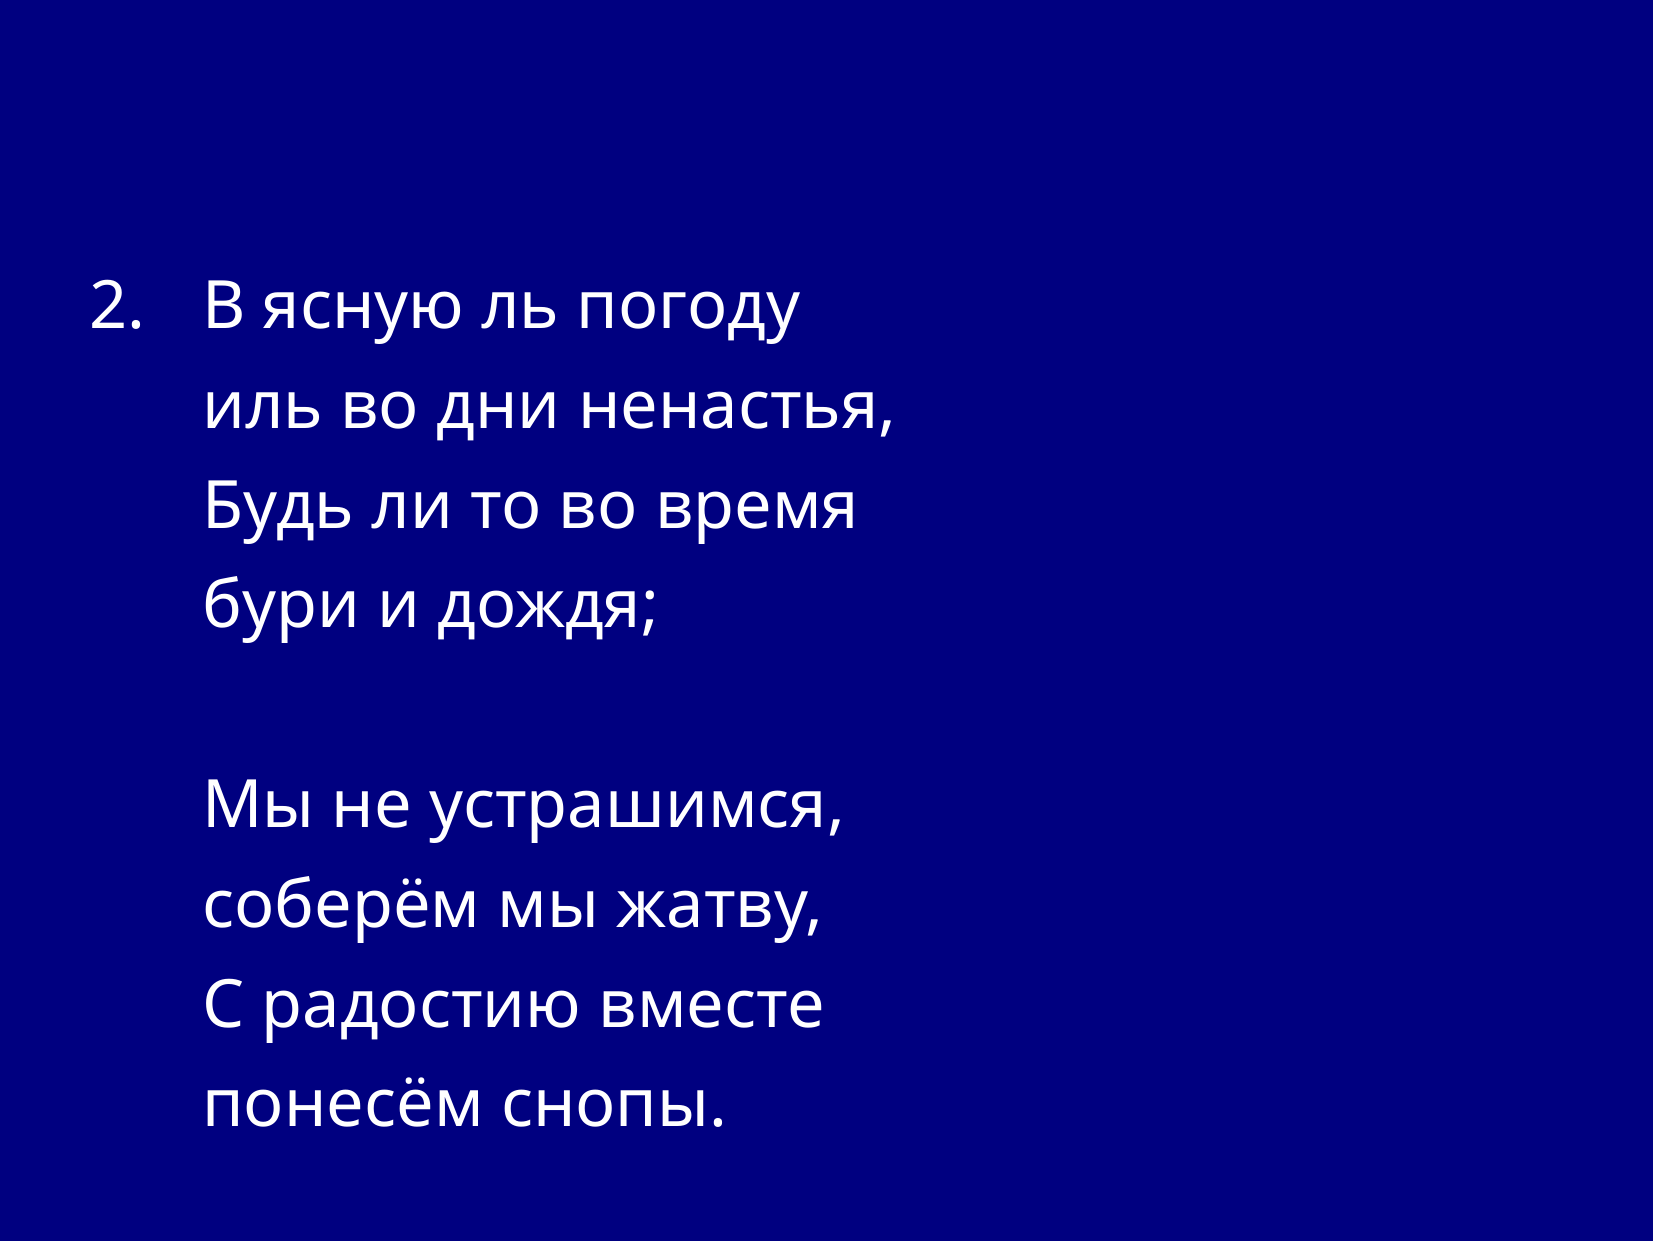

2.	В ясную ль погоду
	иль во дни ненастья,
	Будь ли то во время
	бури и дождя;
	Мы не устрашимся,
	соберём мы жатву,
	С радостию вместе
	понесём снопы.